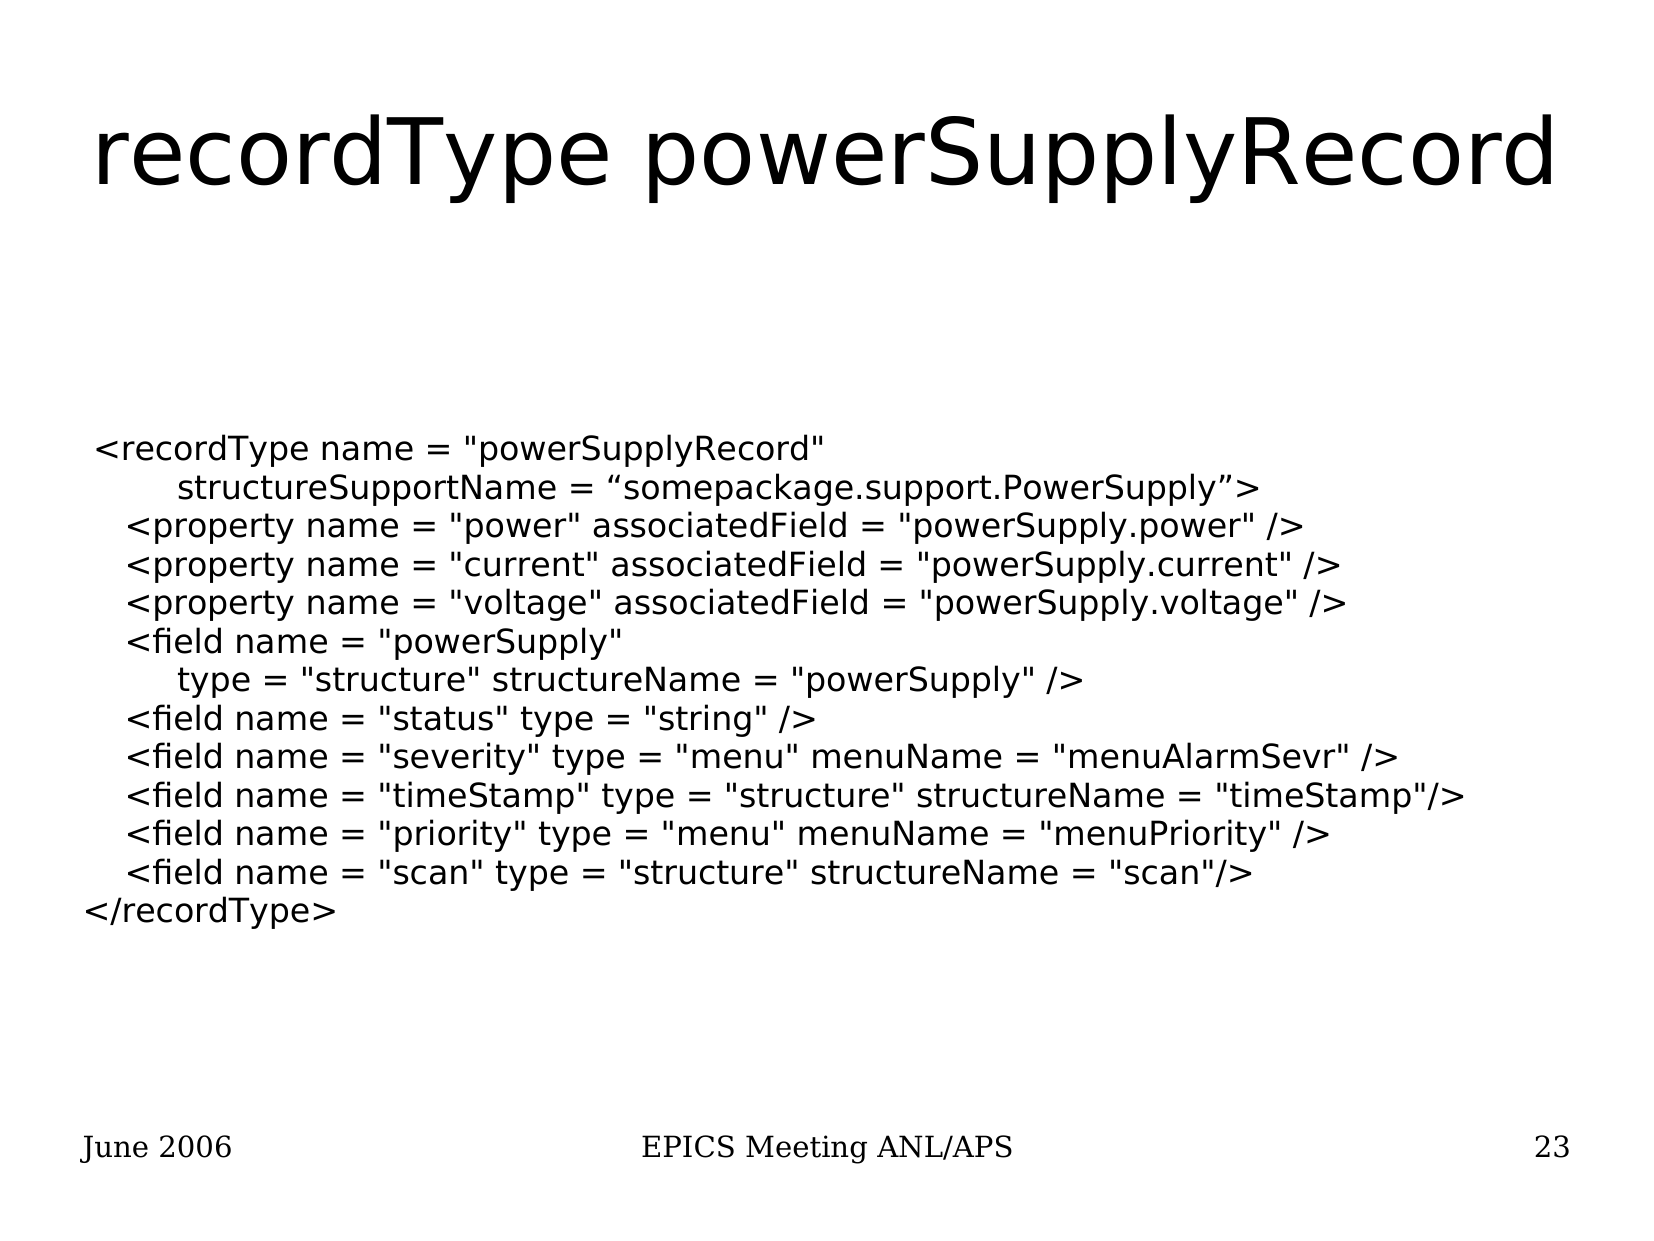

# recordType powerSupplyRecord
 <recordType name = "powerSupplyRecord"
 structureSupportName = “somepackage.support.PowerSupply”>
 <property name = "power" associatedField = "powerSupply.power" />
 <property name = "current" associatedField = "powerSupply.current" />
 <property name = "voltage" associatedField = "powerSupply.voltage" />
 <field name = "powerSupply"
 type = "structure" structureName = "powerSupply" />
 <field name = "status" type = "string" />
 <field name = "severity" type = "menu" menuName = "menuAlarmSevr" />
 <field name = "timeStamp" type = "structure" structureName = "timeStamp"/>
 <field name = "priority" type = "menu" menuName = "menuPriority" />
 <field name = "scan" type = "structure" structureName = "scan"/>
</recordType>
June 2006
EPICS Meeting ANL/APS
23